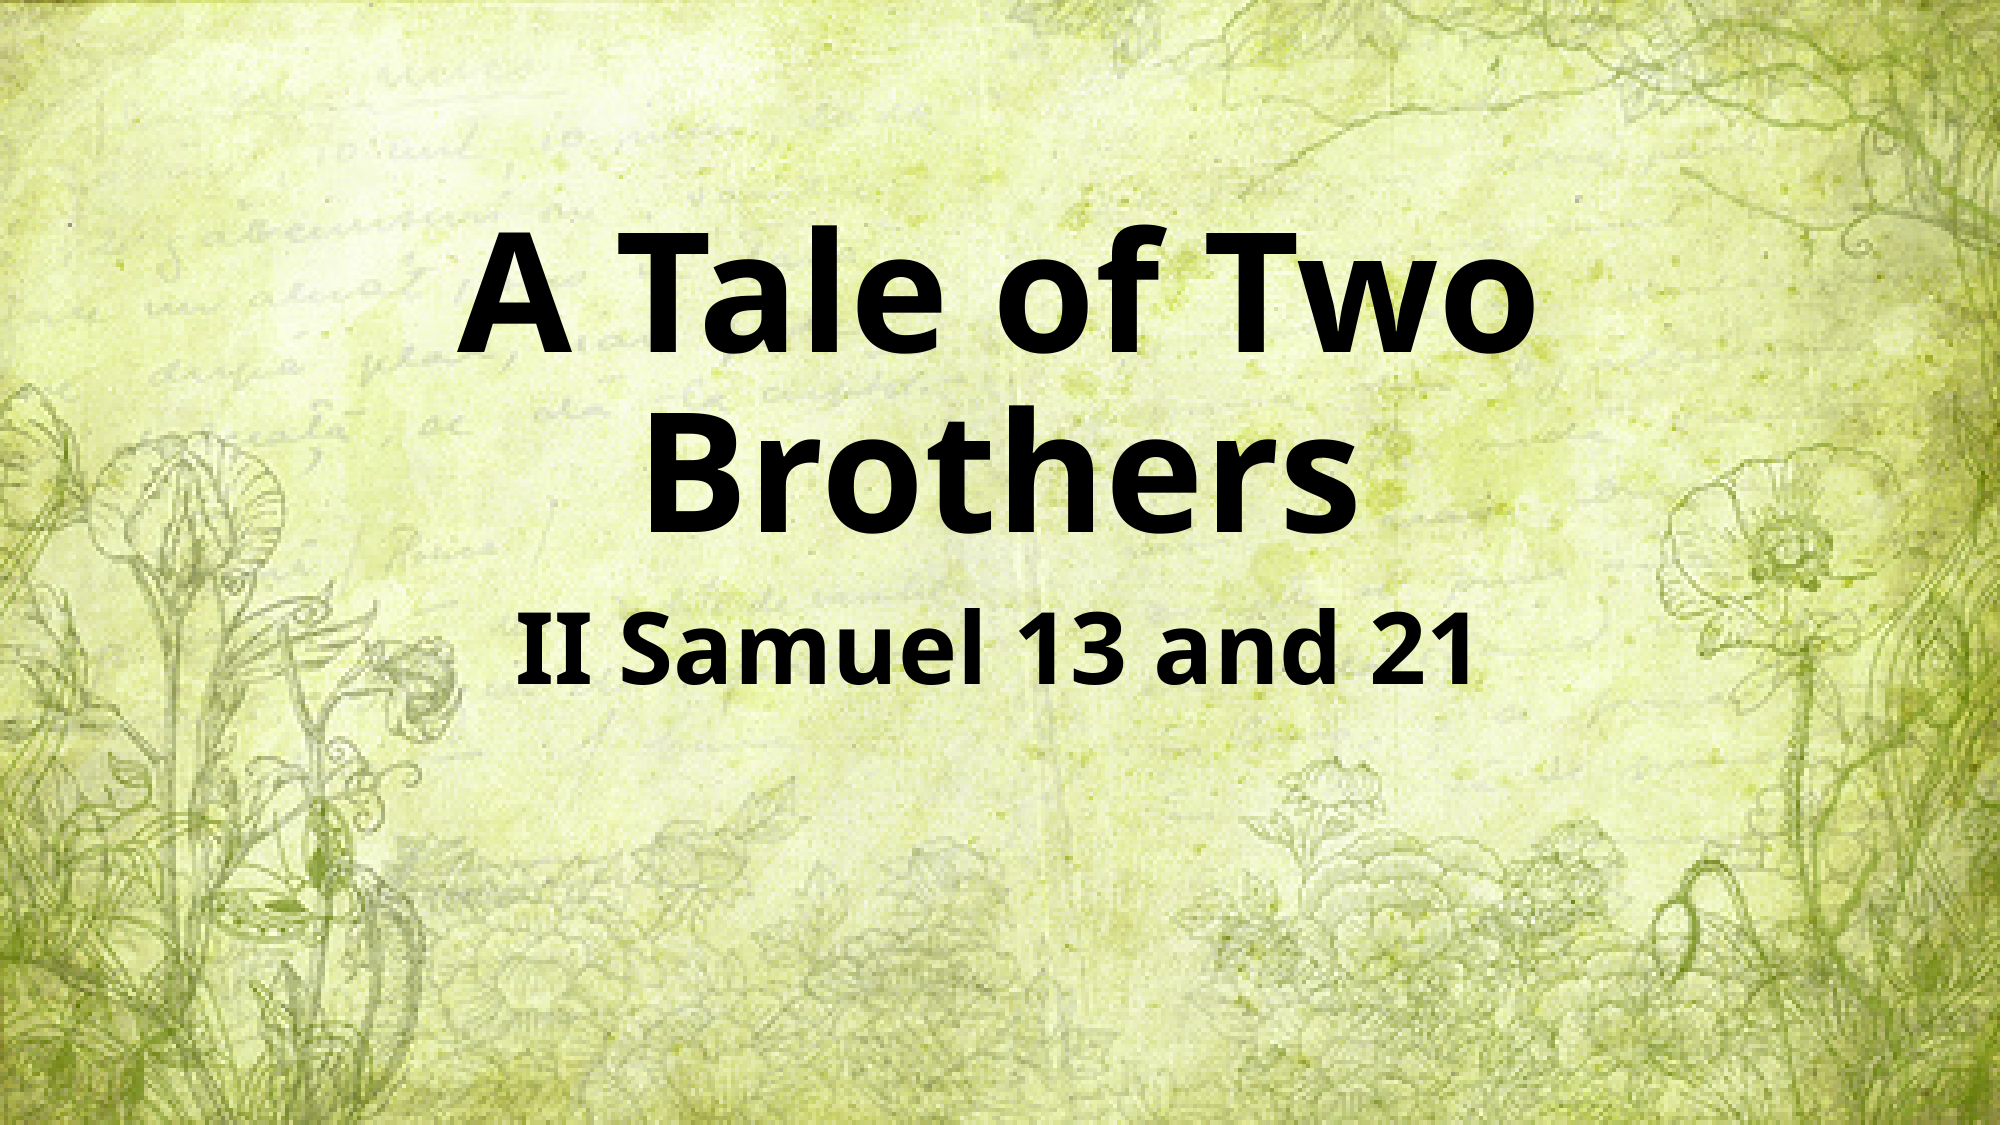

# A Tale of Two Brothers
II Samuel 13 and 21